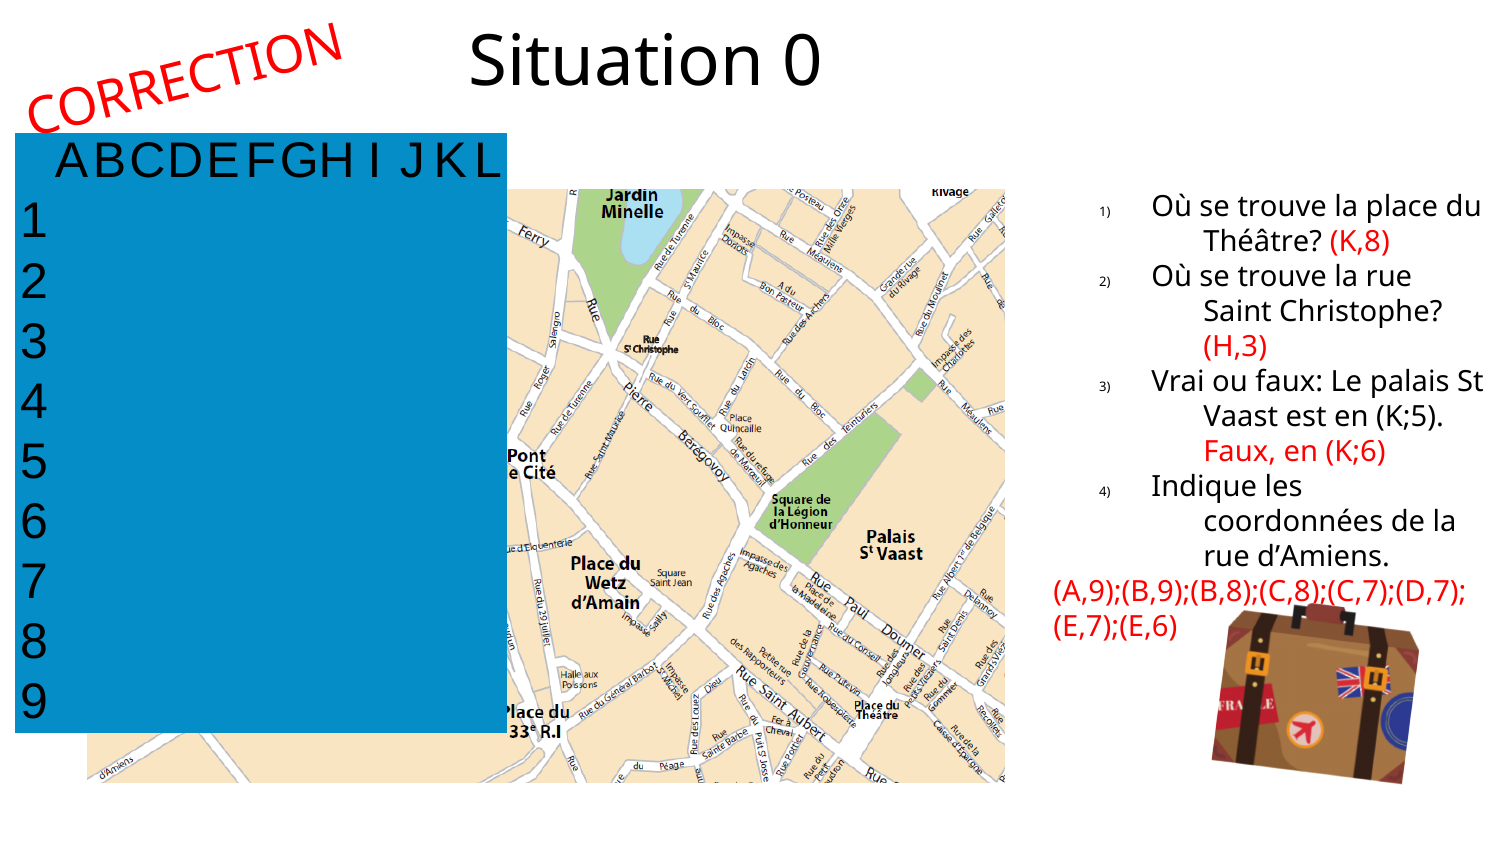

Situation 0
CORRECTION
| | A | B | C | D | E | F | G | H | I | J | K | L |
| --- | --- | --- | --- | --- | --- | --- | --- | --- | --- | --- | --- | --- |
| 1 | | | | | | | | | | | | |
| 2 | | | | | | | | | | | | |
| 3 | | | | | | | | | | | | |
| 4 | | | | | | | | | | | | |
| 5 | | | | | | | | | | | | |
| 6 | | | | | | | | | | | | |
| 7 | | | | | | | | | | | | |
| 8 | | | | | | | | | | | | |
| 9 | | | | | | | | | | | | |
Où se trouve la place du Théâtre? (K,8)
Où se trouve la rue Saint Christophe? (H,3)
Vrai ou faux: Le palais St Vaast est en (K;5). Faux, en (K;6)
Indique les coordonnées de la rue d’Amiens.
(A,9);(B,9);(B,8);(C,8);(C,7);(D,7);(E,7);(E,6)